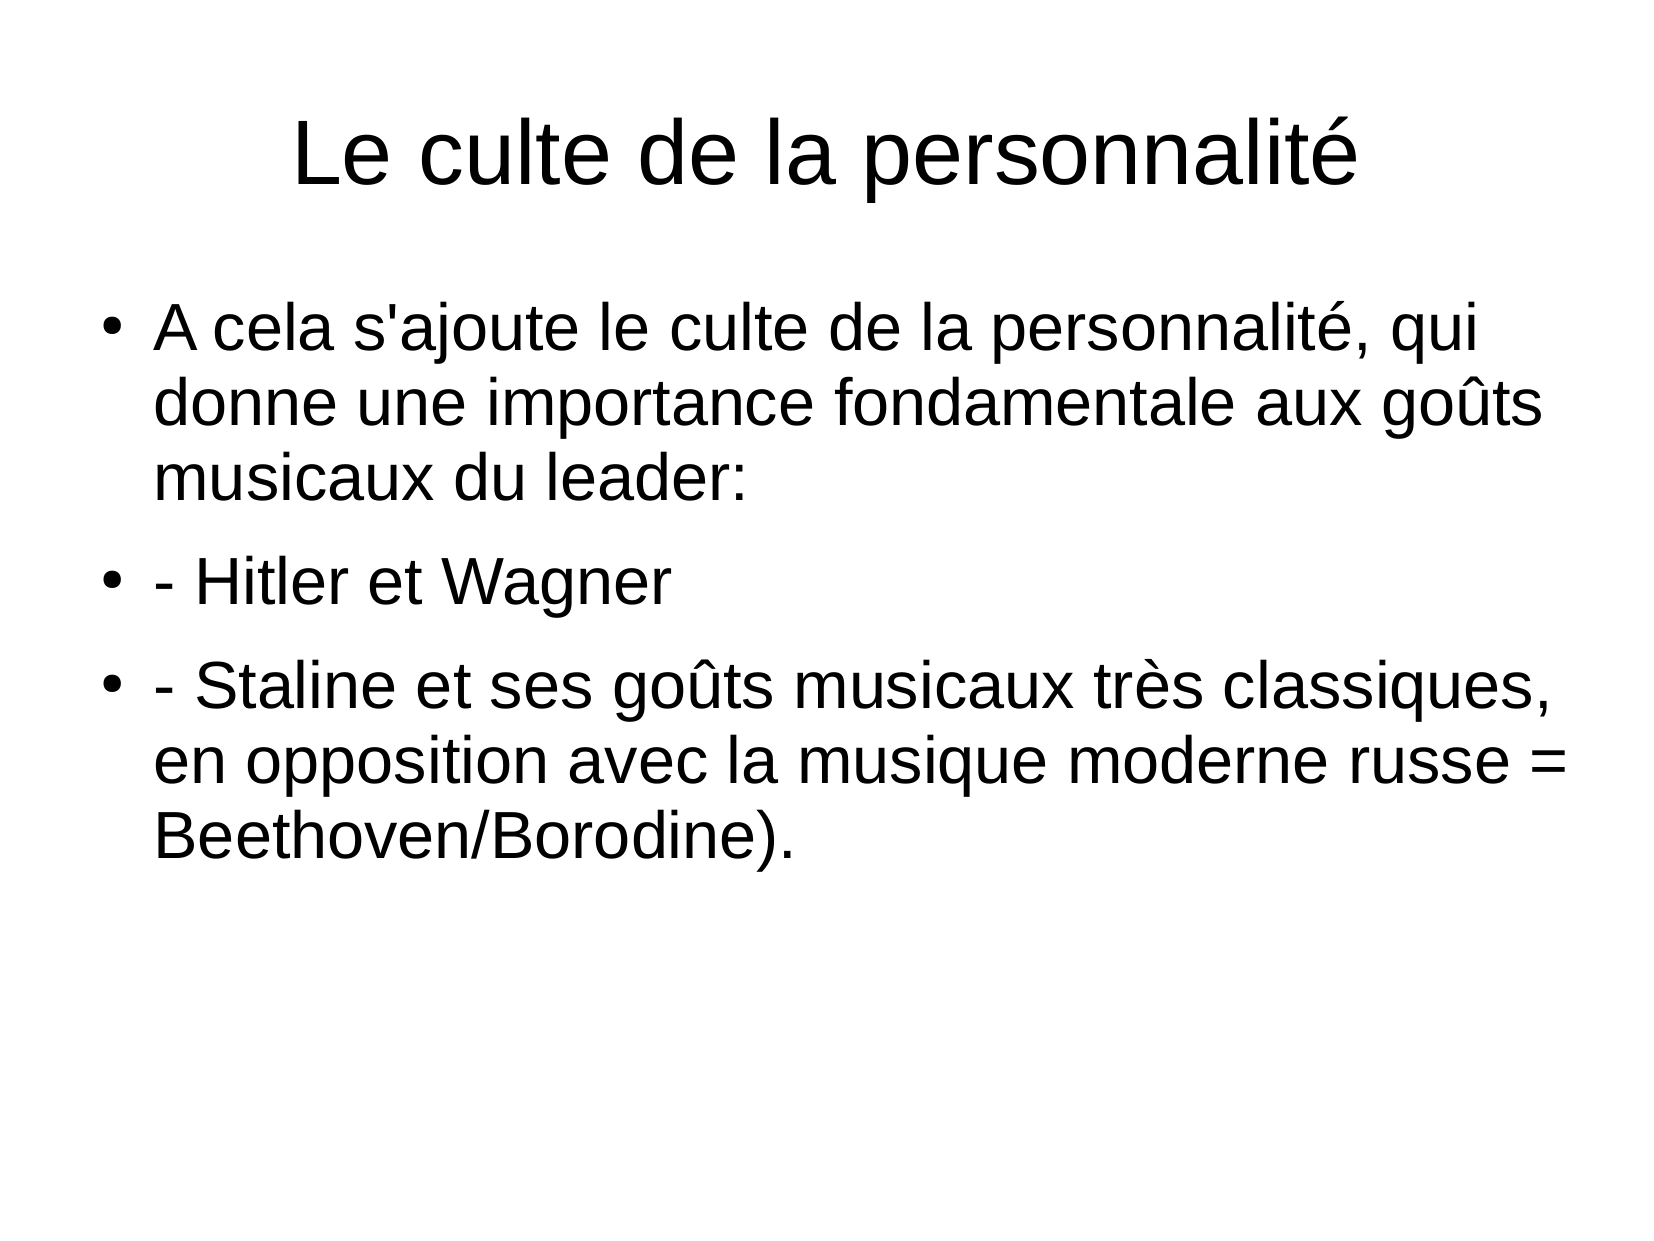

# Le culte de la personnalité
A cela s'ajoute le culte de la personnalité, qui donne une importance fondamentale aux goûts musicaux du leader:
- Hitler et Wagner
- Staline et ses goûts musicaux très classiques, en opposition avec la musique moderne russe = Beethoven/Borodine).